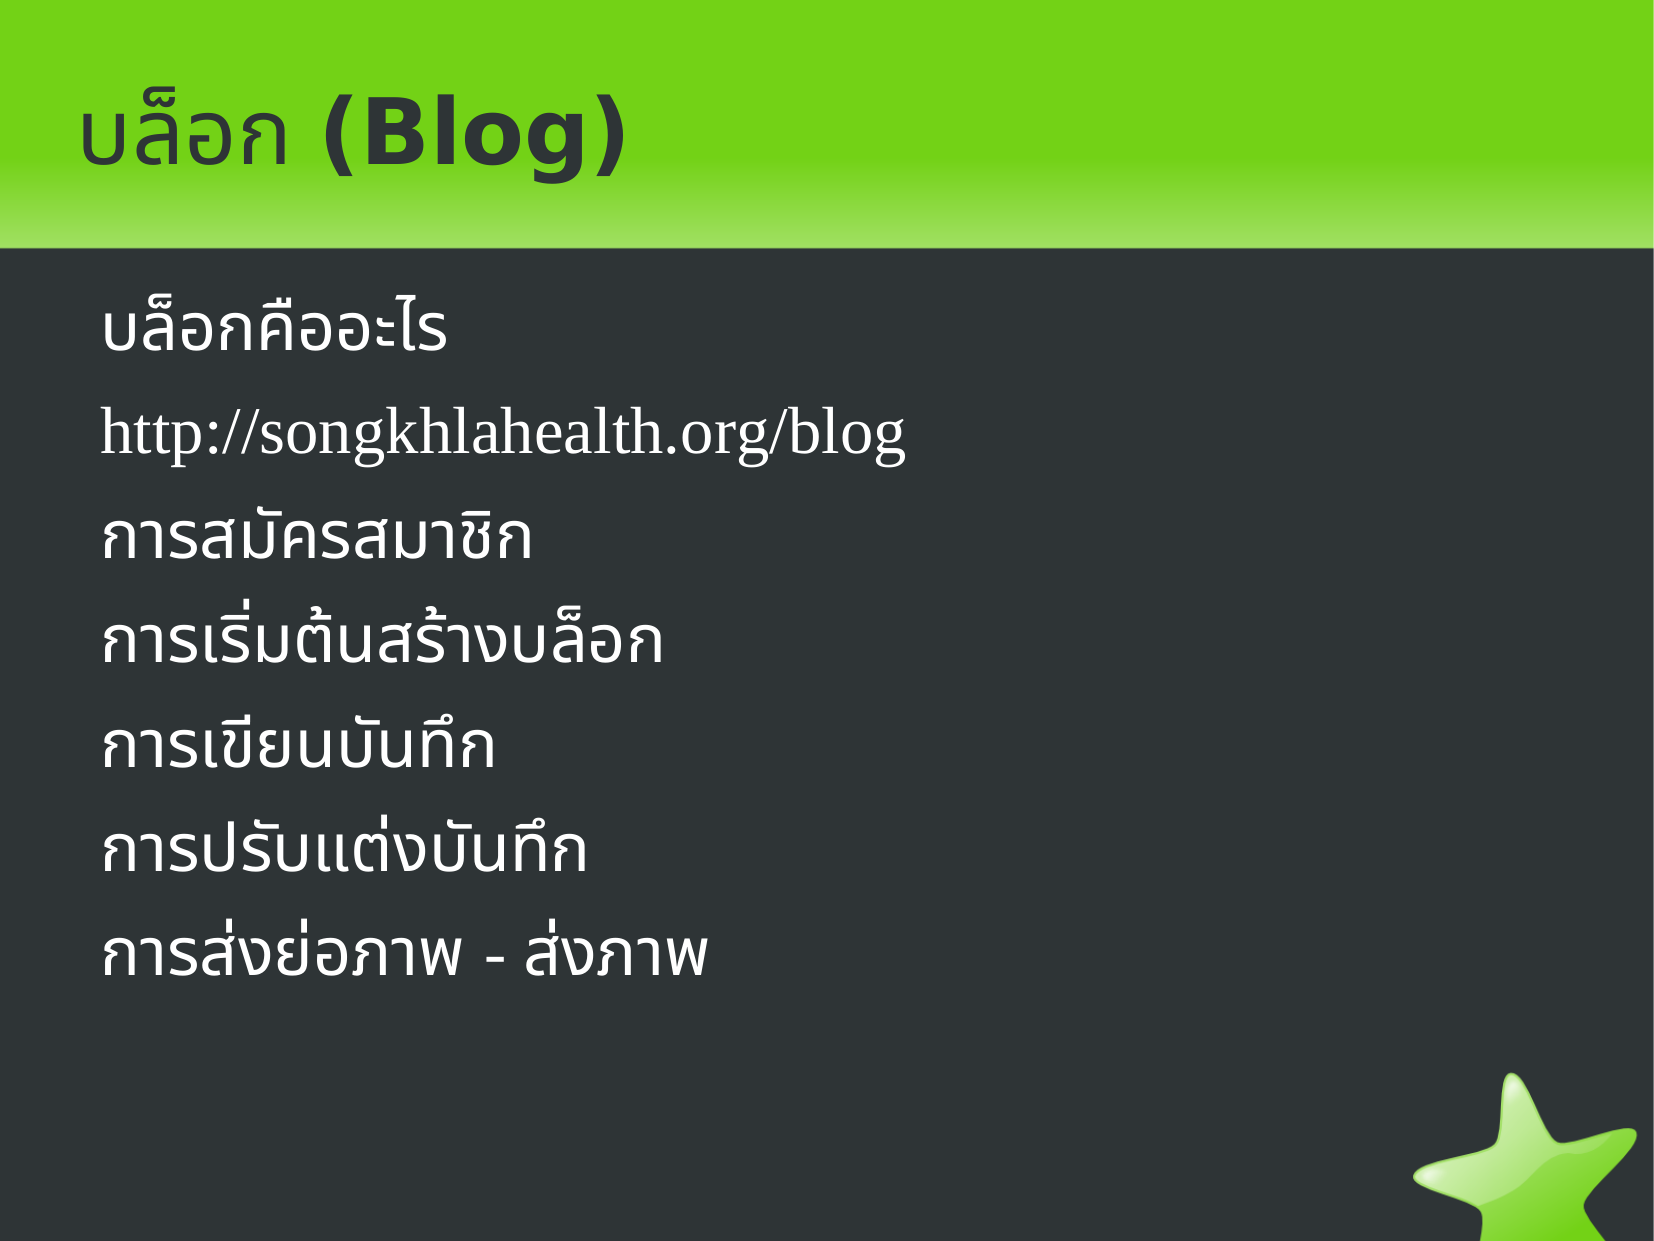

# บล็อก (Blog)
บล็อกคืออะไร
http://songkhlahealth.org/blog
การสมัครสมาชิก
การเริ่มต้นสร้างบล็อก
การเขียนบันทึก
การปรับแต่งบันทึก
การส่งย่อภาพ - ส่งภาพ